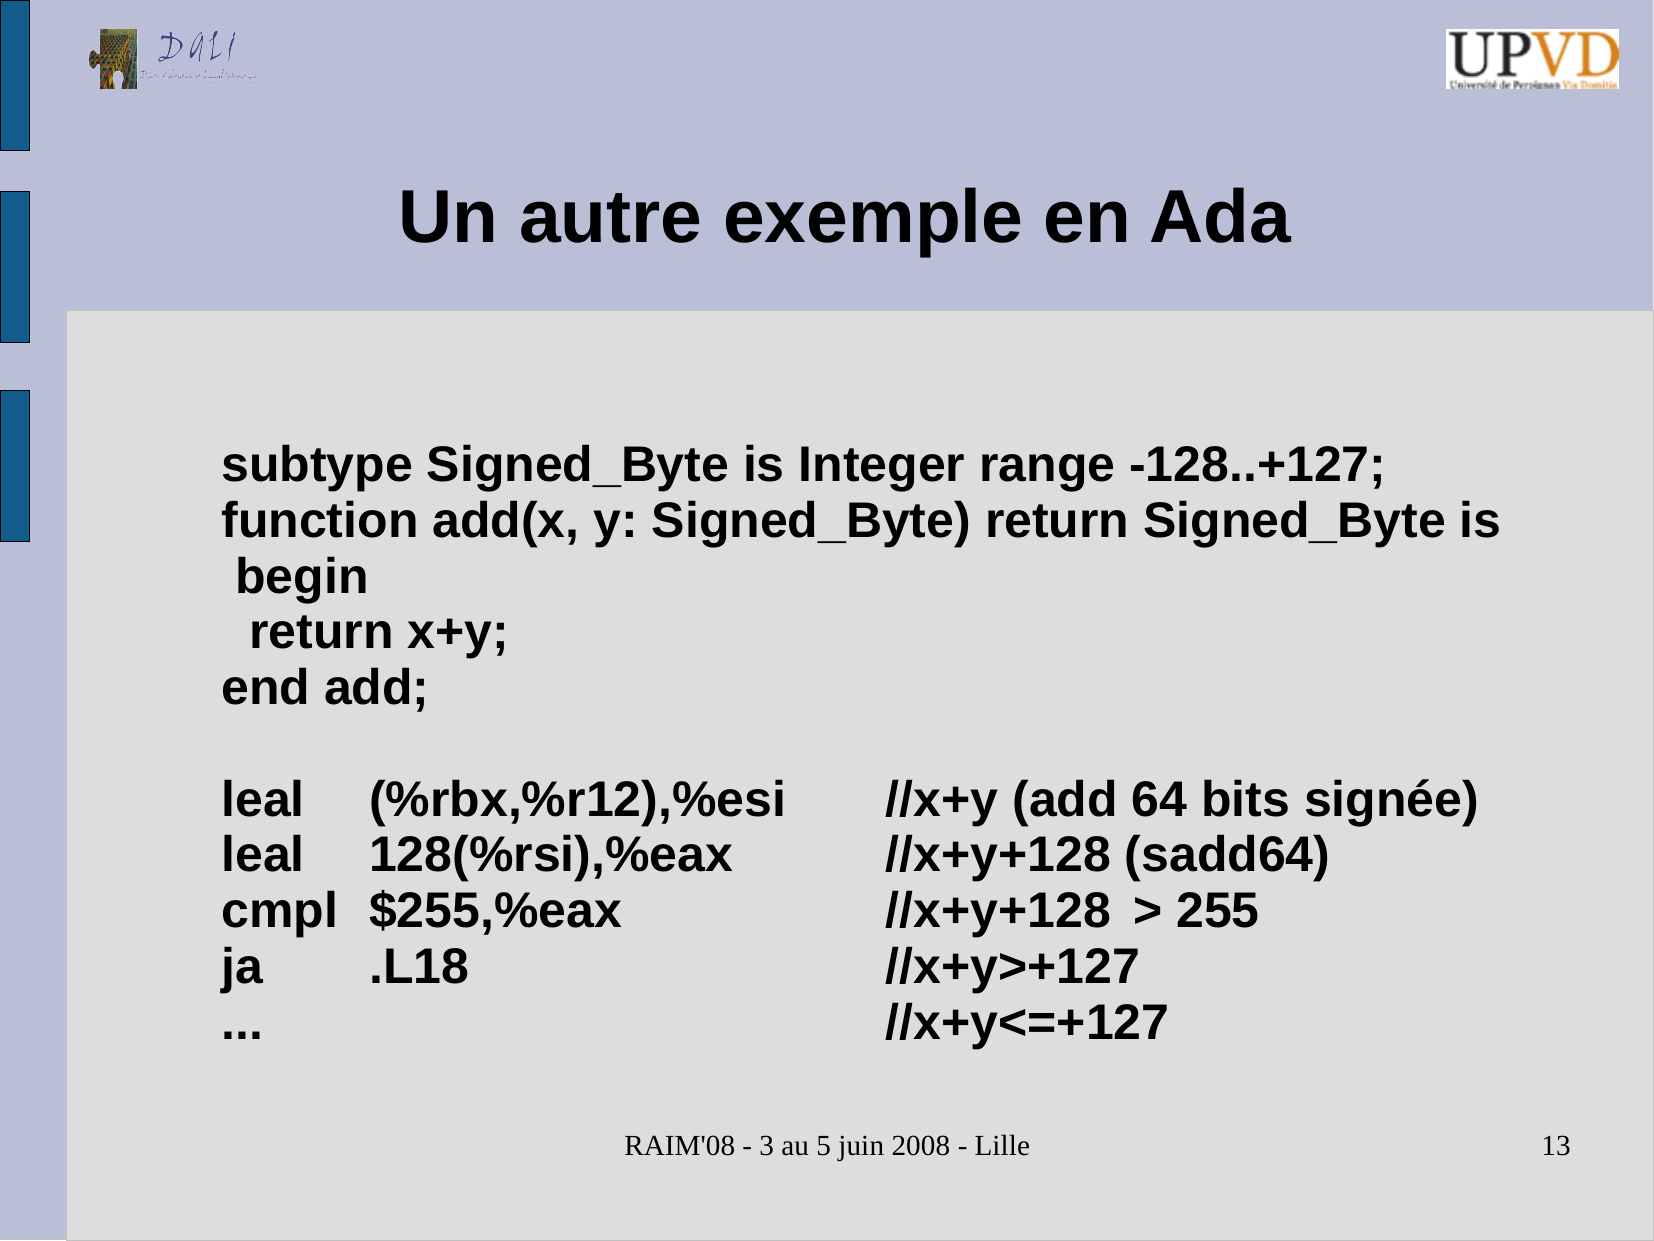

Un autre exemple en Ada
subtype Signed_Byte is Integer range -128..+127;
function add(x, y: Signed_Byte) return Signed_Byte is
 begin
 return x+y;
end add;
leal	(%rbx,%r12),%esi		//x+y (add 64 bits signée)
leal	128(%rsi),%eax			//x+y+128 (sadd64)
cmpl	$255,%eax				//x+y+128 > 255
ja		.L18						//x+y>+127
...									//x+y<=+127
RAIM'08 - 3 au 5 juin 2008 - Lille
13